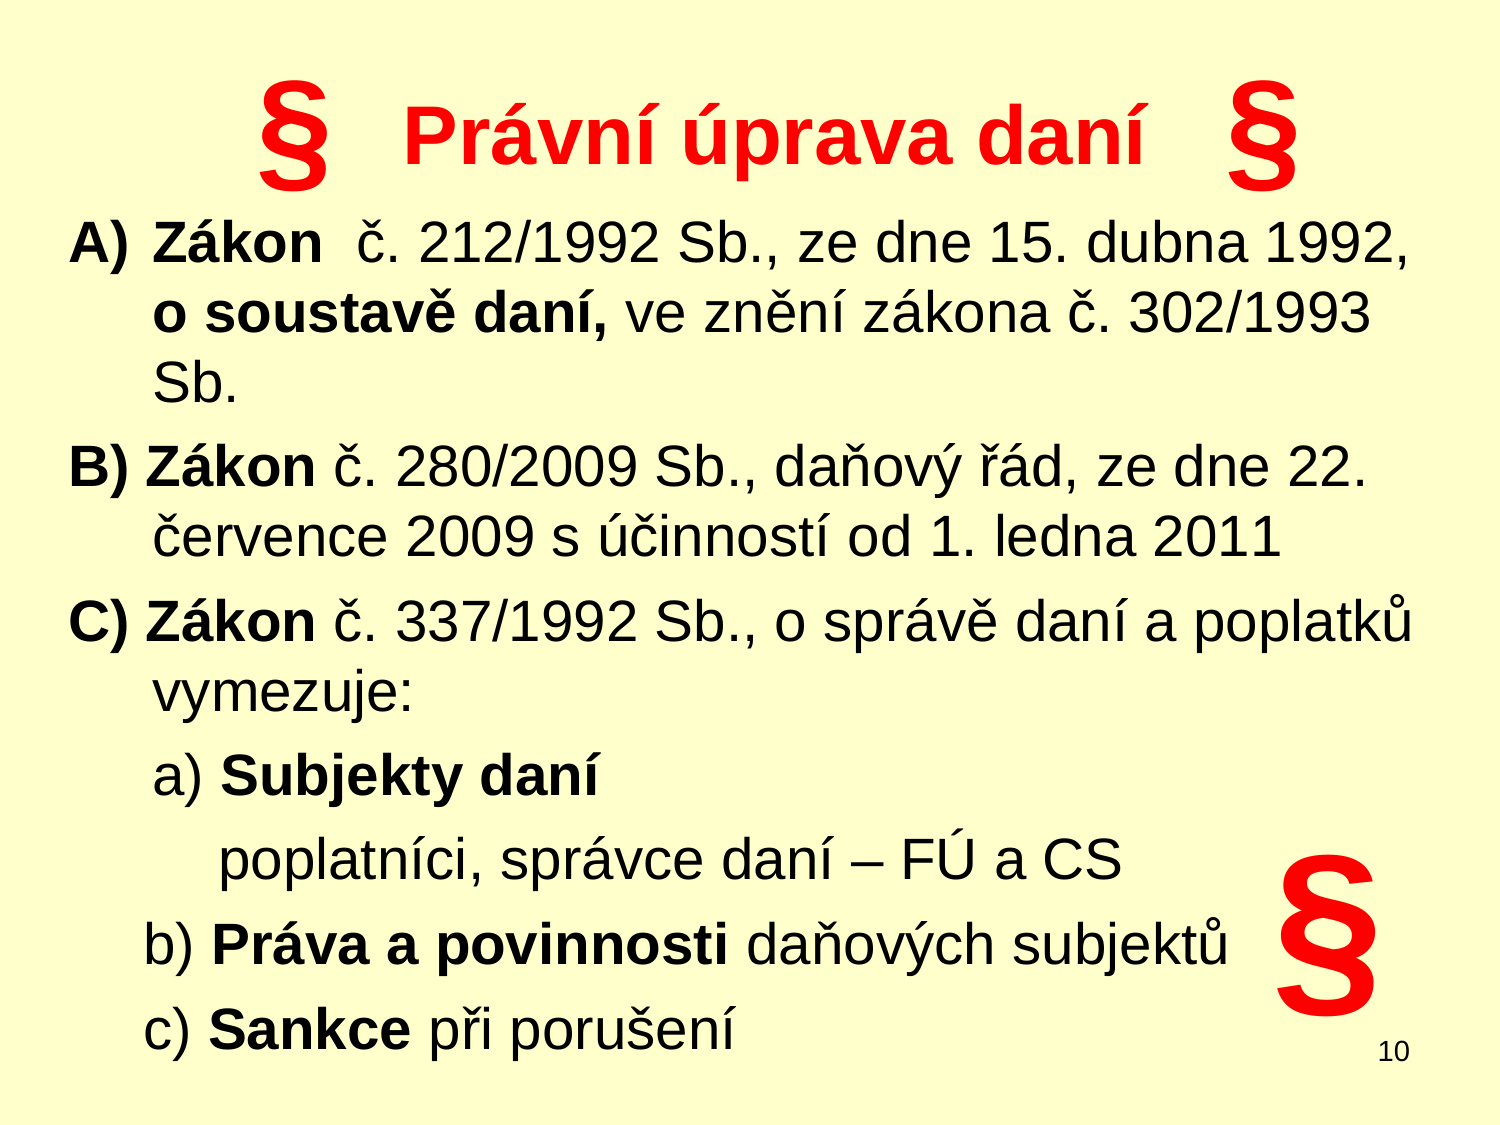

# Právní úprava daní
§
§
Zákon č. 212/1992 Sb., ze dne 15. dubna 1992, o soustavě daní, ve znění zákona č. 302/1993 Sb.
B) Zákon č. 280/2009 Sb., daňový řád, ze dne 22. července 2009 s účinností od 1. ledna 2011
C) Zákon č. 337/1992 Sb., o správě daní a poplatků vymezuje:
	a) Subjekty daní
		poplatníci, správce daní ‒ FÚ a CS
b) Práva a povinnosti daňových subjektů
c) Sankce při porušení
§